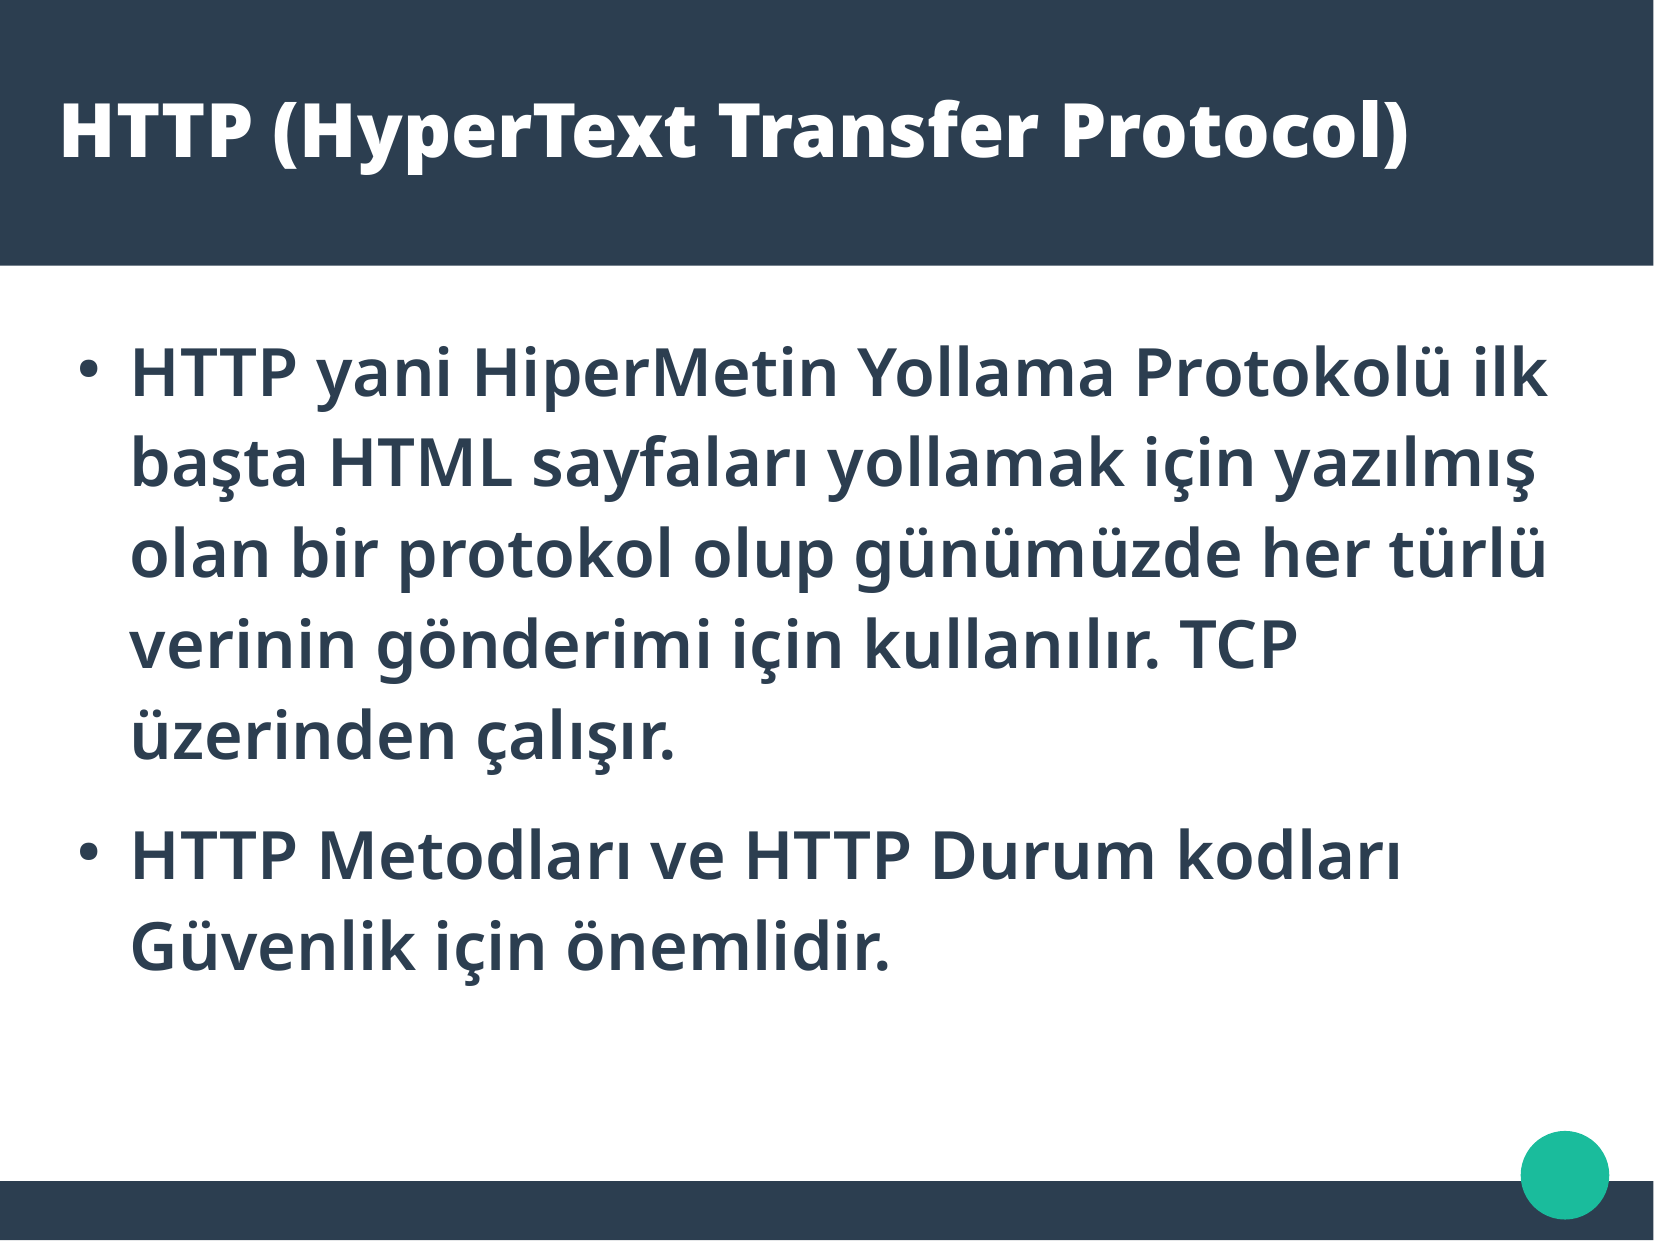

# HTTP (HyperText Transfer Protocol)
HTTP yani HiperMetin Yollama Protokolü ilk başta HTML sayfaları yollamak için yazılmış olan bir protokol olup günümüzde her türlü verinin gönderimi için kullanılır. TCP üzerinden çalışır.
HTTP Metodları ve HTTP Durum kodları Güvenlik için önemlidir.